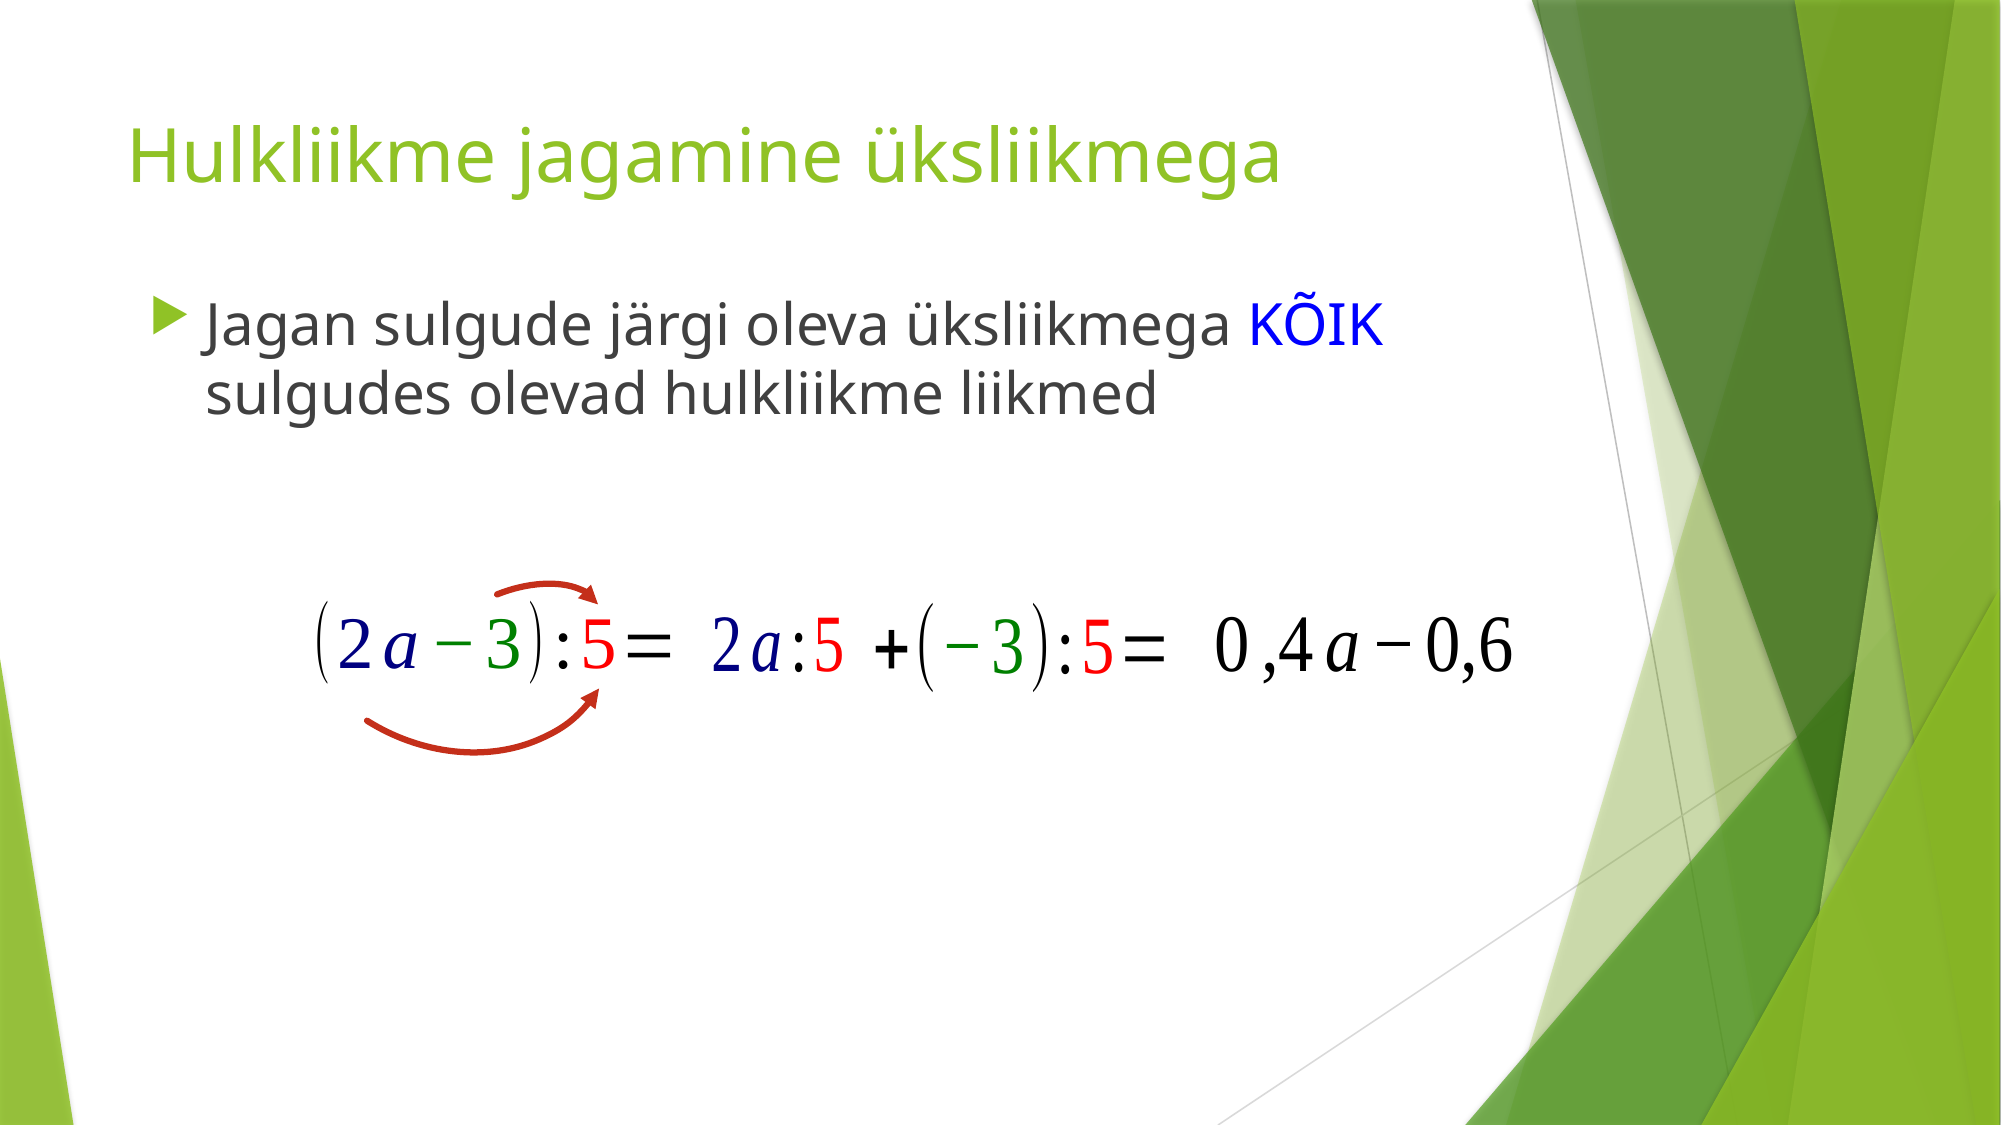

# Hulkliikme jagamine üksliikmega
Jagan sulgude järgi oleva üksliikmega KÕIK sulgudes olevad hulkliikme liikmed